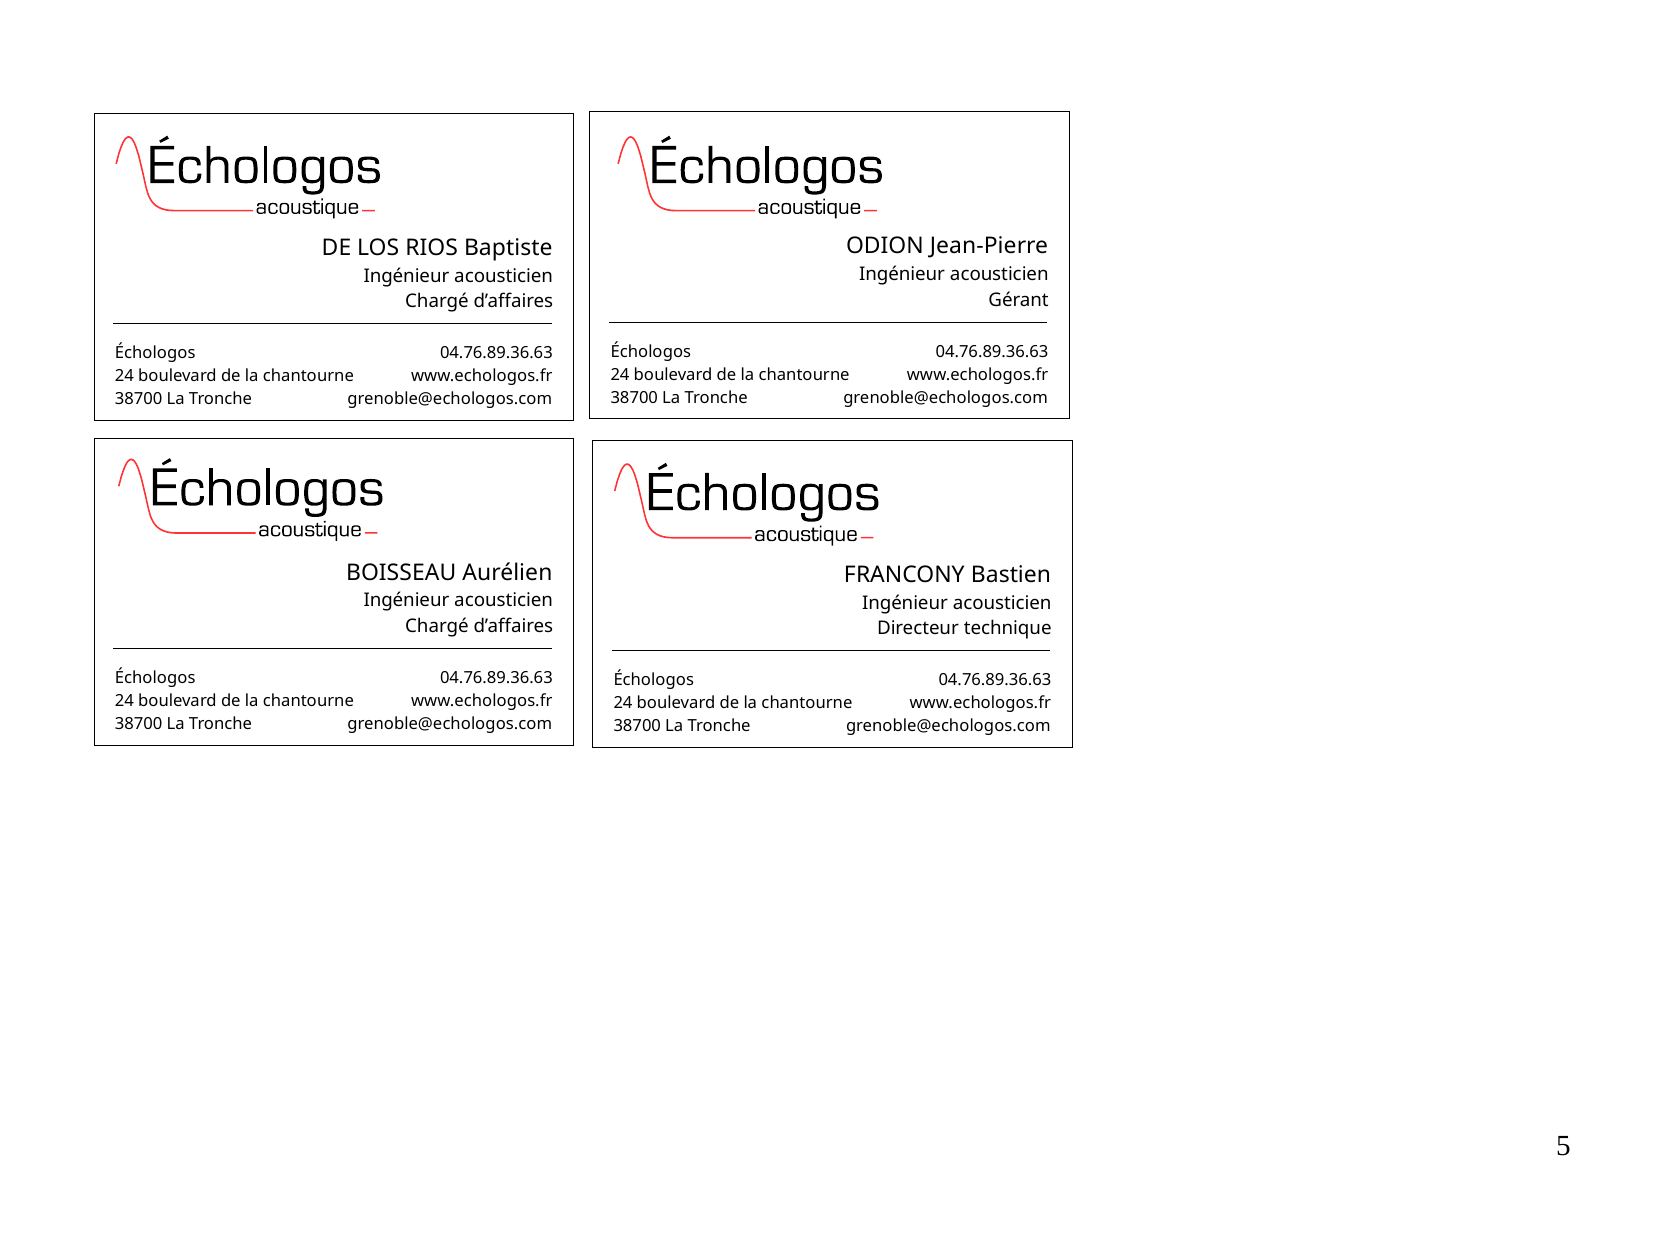

ODION Jean-Pierre
Ingénieur acousticien
Gérant
DE LOS RIOS Baptiste
Ingénieur acousticien
Chargé d’affaires
Échologos
24 boulevard de la chantourne
38700 La Tronche
04.76.89.36.63
www.echologos.fr
grenoble@echologos.com
Échologos
24 boulevard de la chantourne
38700 La Tronche
04.76.89.36.63
www.echologos.fr
grenoble@echologos.com
BOISSEAU Aurélien
Ingénieur acousticien
Chargé d’affaires
FRANCONY Bastien
Ingénieur acousticien
Directeur technique
Échologos
24 boulevard de la chantourne
38700 La Tronche
04.76.89.36.63
www.echologos.fr
grenoble@echologos.com
Échologos
24 boulevard de la chantourne
38700 La Tronche
04.76.89.36.63
www.echologos.fr
grenoble@echologos.com
5